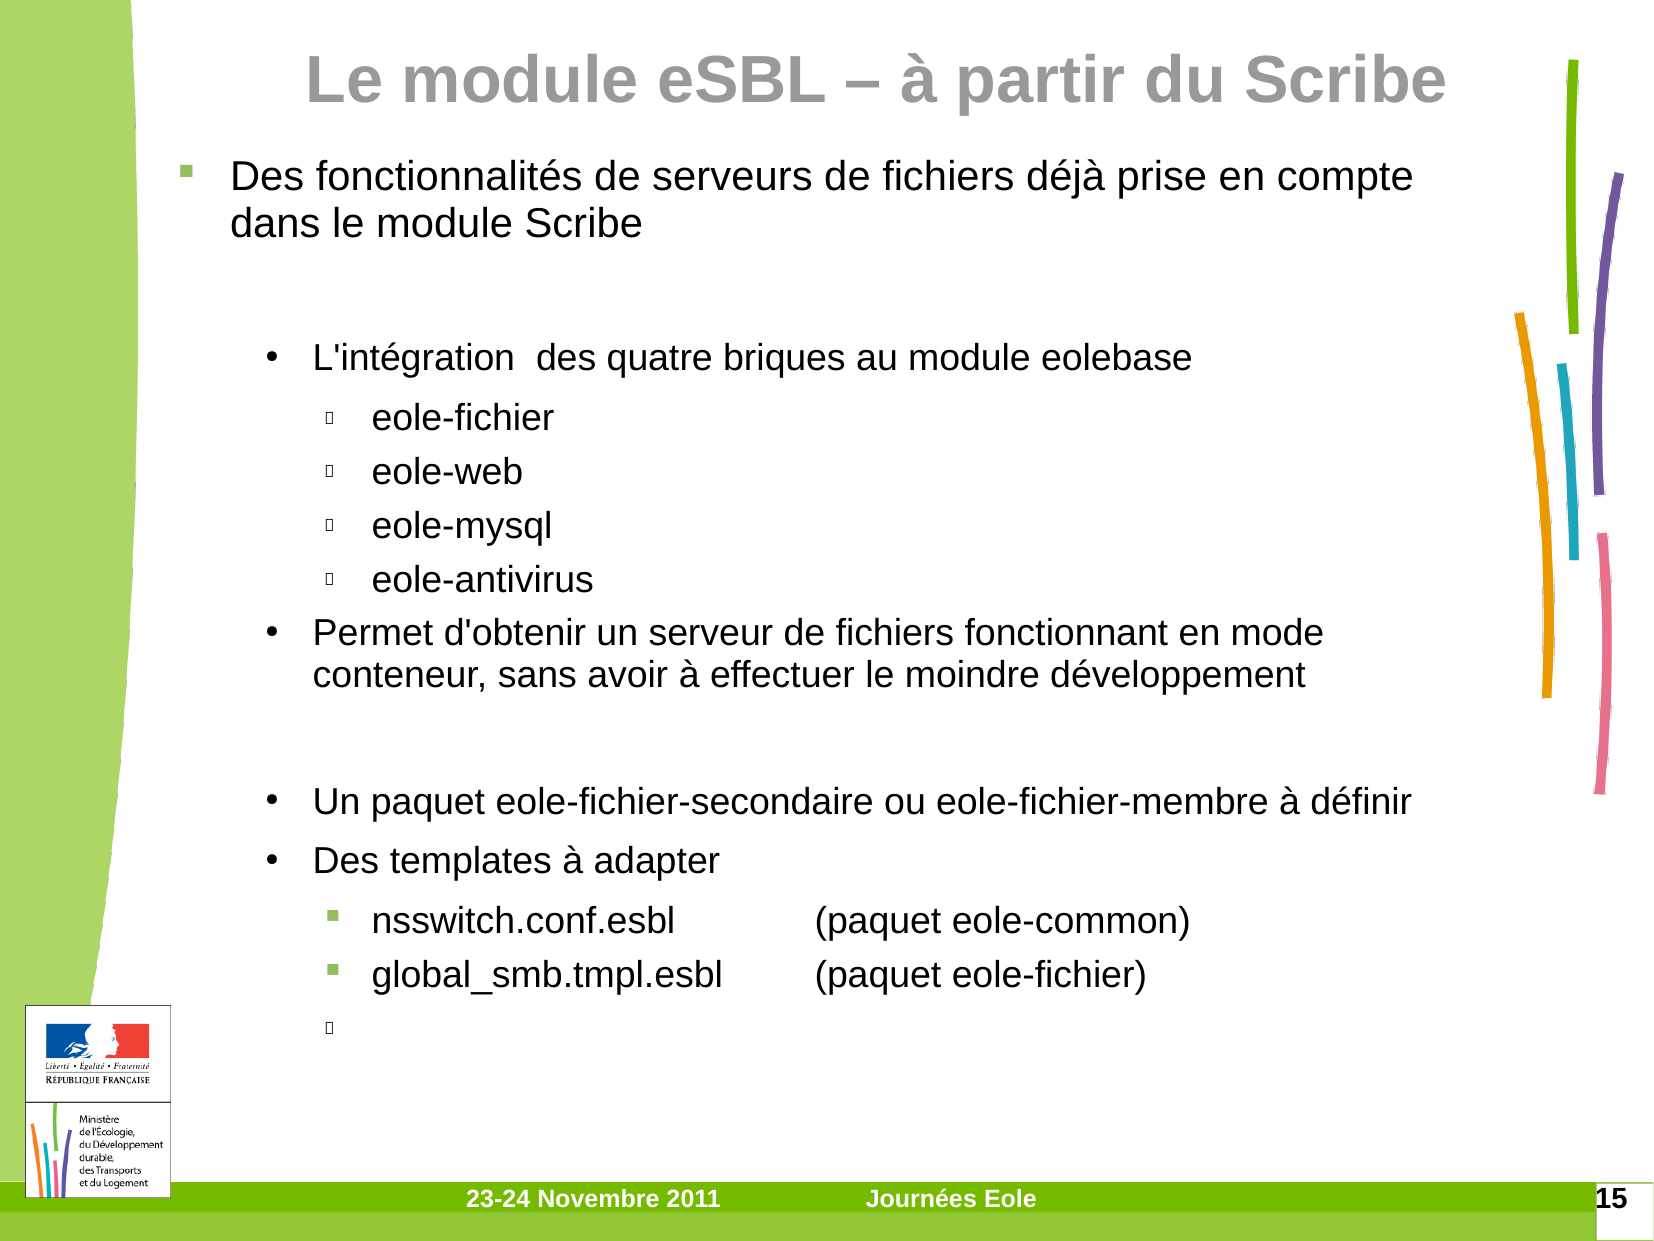

# Le module eSBL – à partir du Scribe
Des fonctionnalités de serveurs de fichiers déjà prise en compte dans le module Scribe
L'intégration des quatre briques au module eolebase
eole-fichier
eole-web
eole-mysql
eole-antivirus
Permet d'obtenir un serveur de fichiers fonctionnant en mode conteneur, sans avoir à effectuer le moindre développement
Un paquet eole-fichier-secondaire ou eole-fichier-membre à définir
Des templates à adapter
nsswitch.conf.esbl		(paquet eole-common)
global_smb.tmpl.esbl 		(paquet eole-fichier)
15
 SG/SPSSI/PSI septembre 2011
Schéma directeur des SI